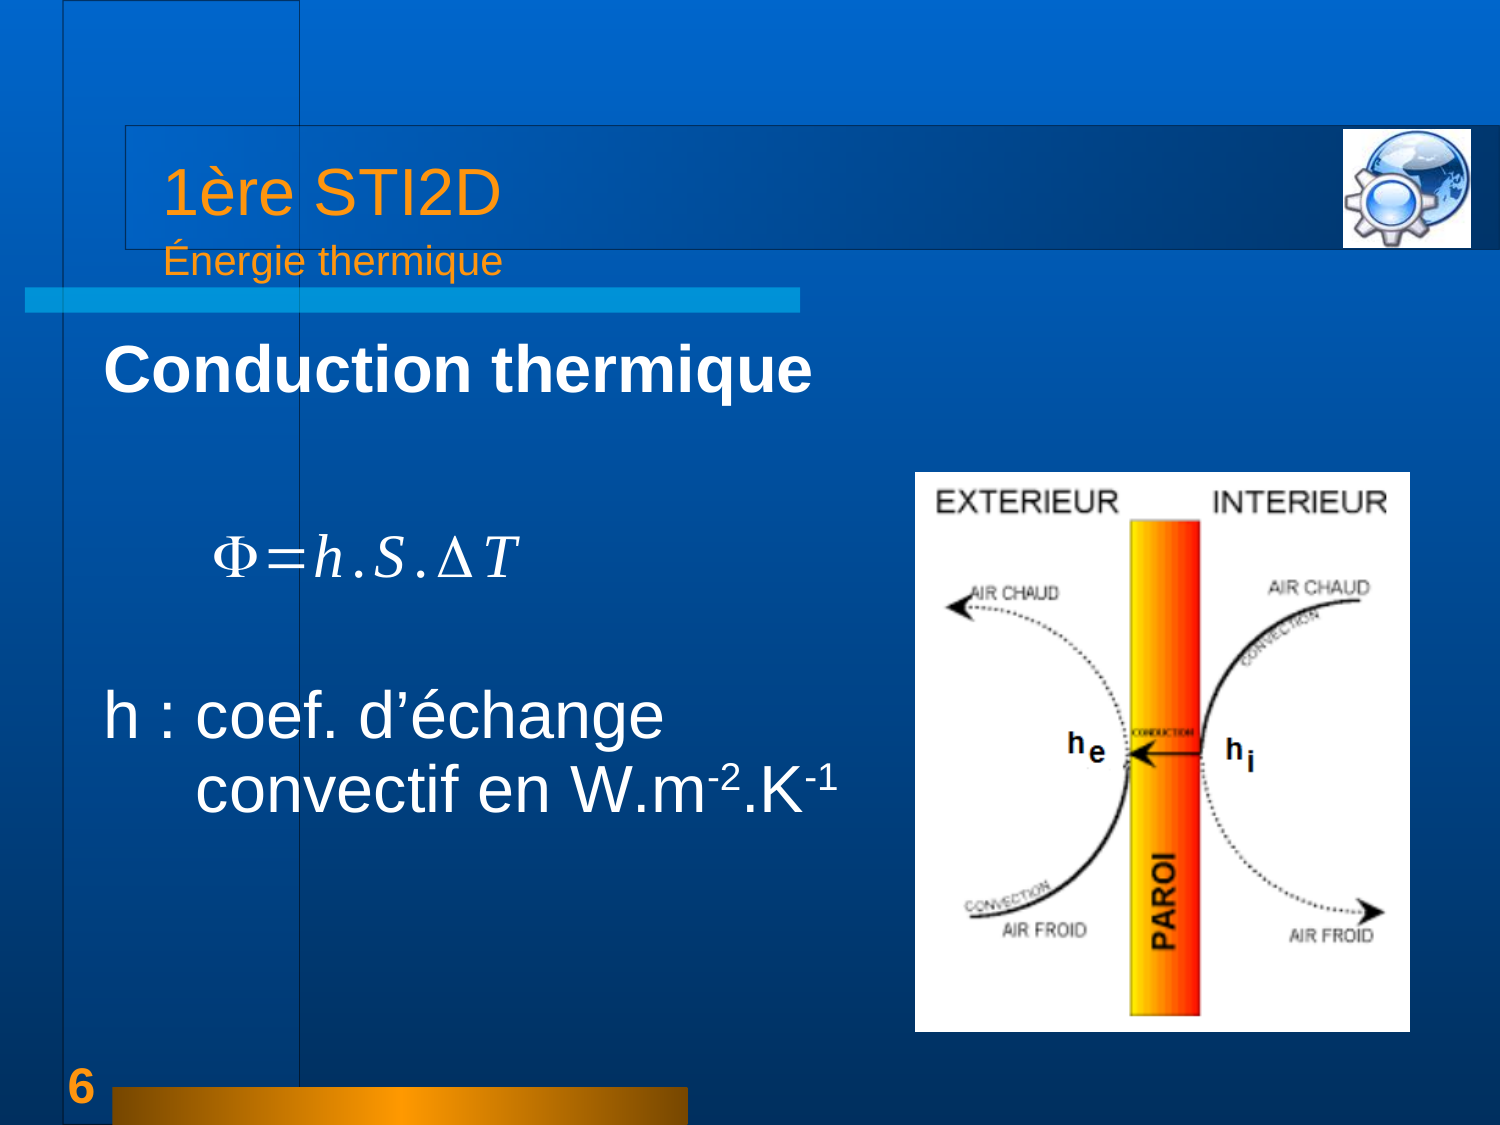

Conduction thermique
h : coef. d’échange
 convectif en W.m-2.K-1